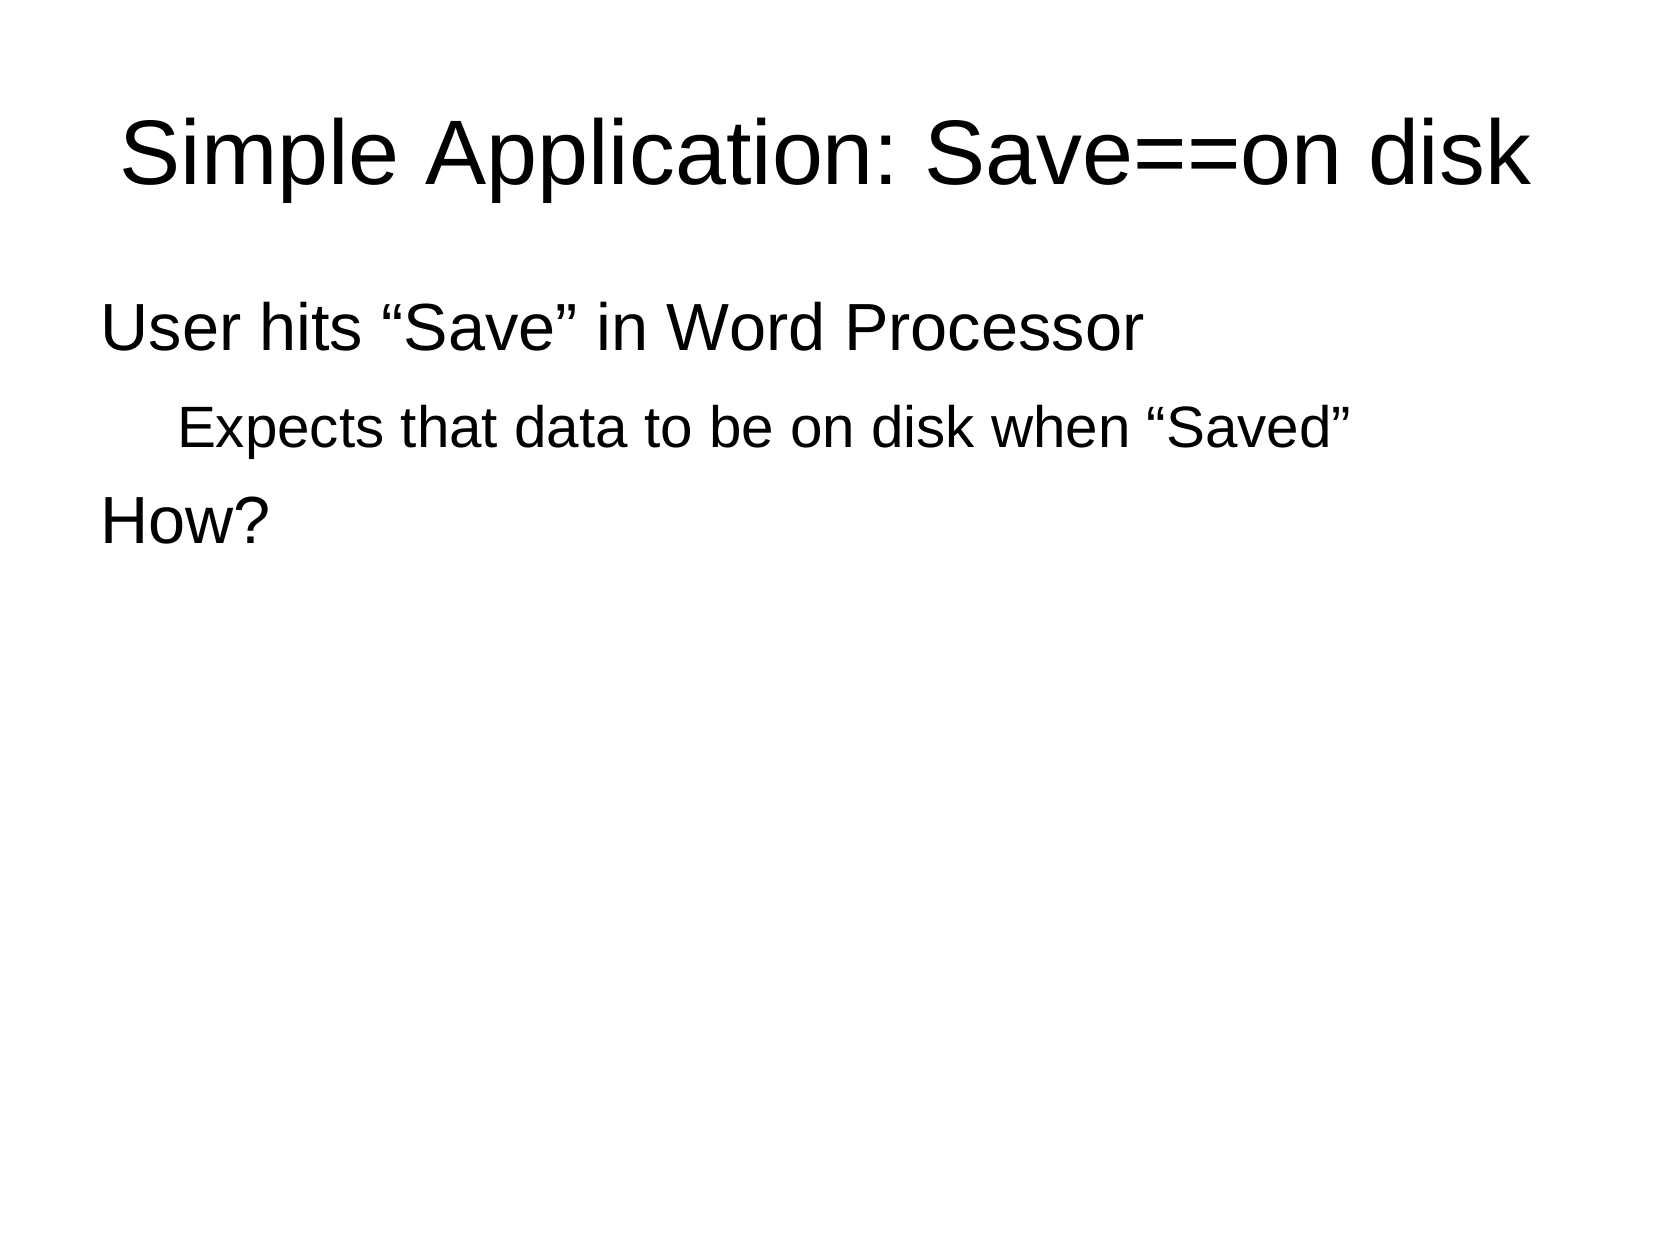

# Simple Application: Save==on disk
User hits “Save” in Word Processor
Expects that data to be on disk when “Saved”
How?